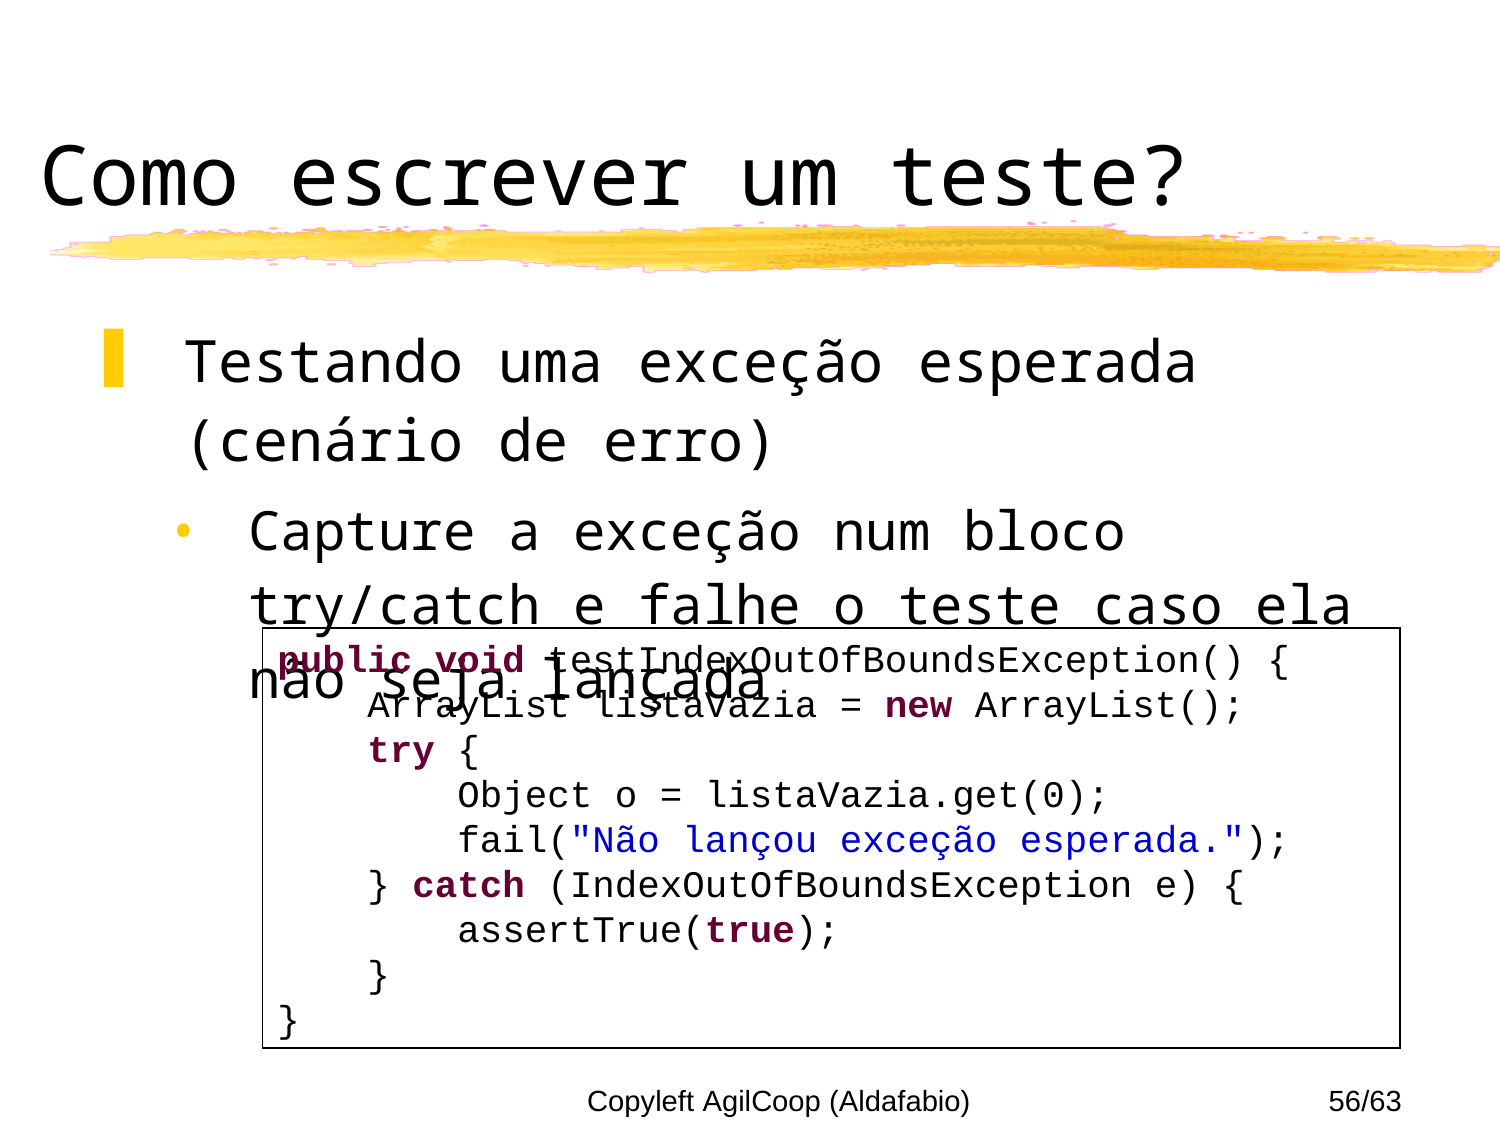

# Como escrever um teste?
Testando uma exceção esperada (cenário de erro)
Capture a exceção num bloco try/catch e falhe o teste caso ela não seja lançada
public void testIndexOutOfBoundsException() {
 ArrayList listaVazia = new ArrayList();
 try {
 Object o = listaVazia.get(0);
 fail("Não lançou exceção esperada.");
 } catch (IndexOutOfBoundsException e) {
 assertTrue(true);
 }
}
56